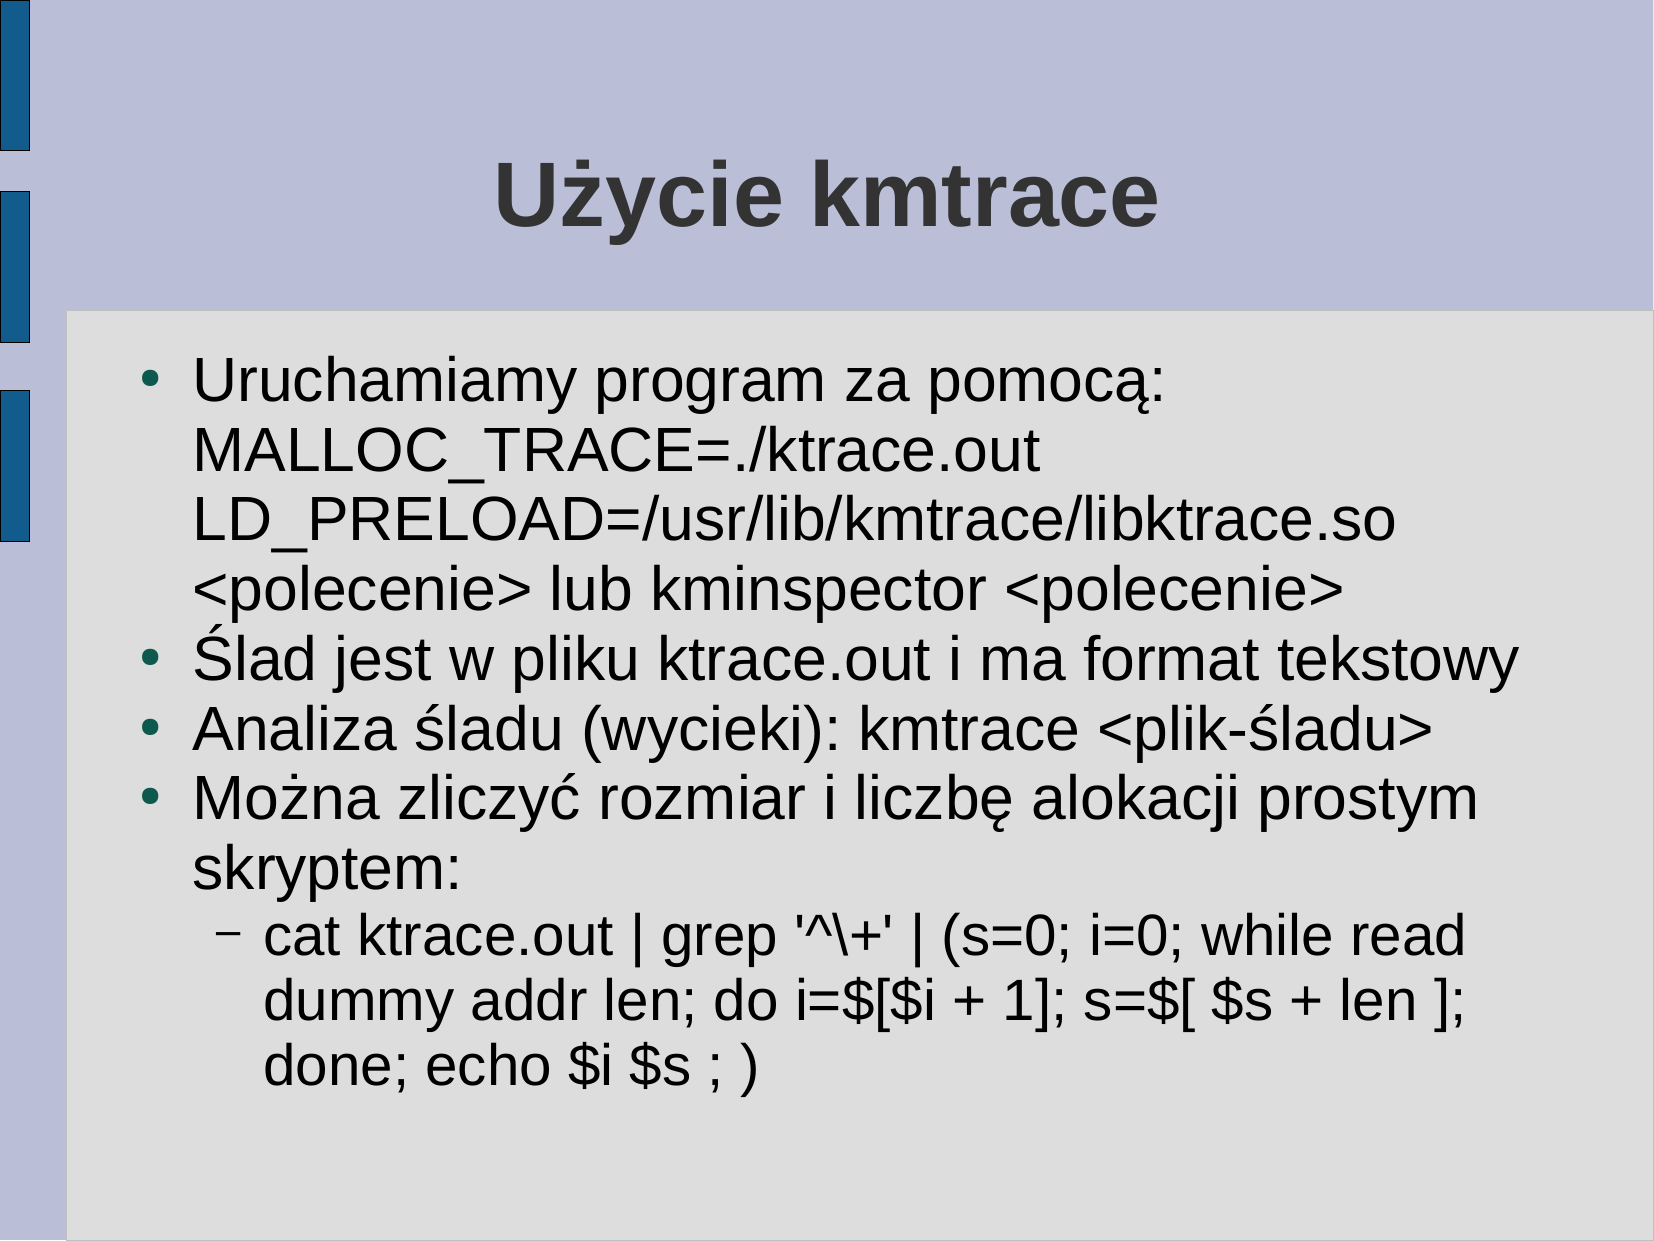

# Użycie kmtrace
Uruchamiamy program za pomocą: MALLOC_TRACE=./ktrace.out LD_PRELOAD=/usr/lib/kmtrace/libktrace.so <polecenie> lub kminspector <polecenie>
Ślad jest w pliku ktrace.out i ma format tekstowy
Analiza śladu (wycieki): kmtrace <plik-śladu>
Można zliczyć rozmiar i liczbę alokacji prostym skryptem:
cat ktrace.out | grep '^\+' | (s=0; i=0; while read dummy addr len; do i=$[$i + 1]; s=$[ $s + len ]; done; echo $i $s ; )